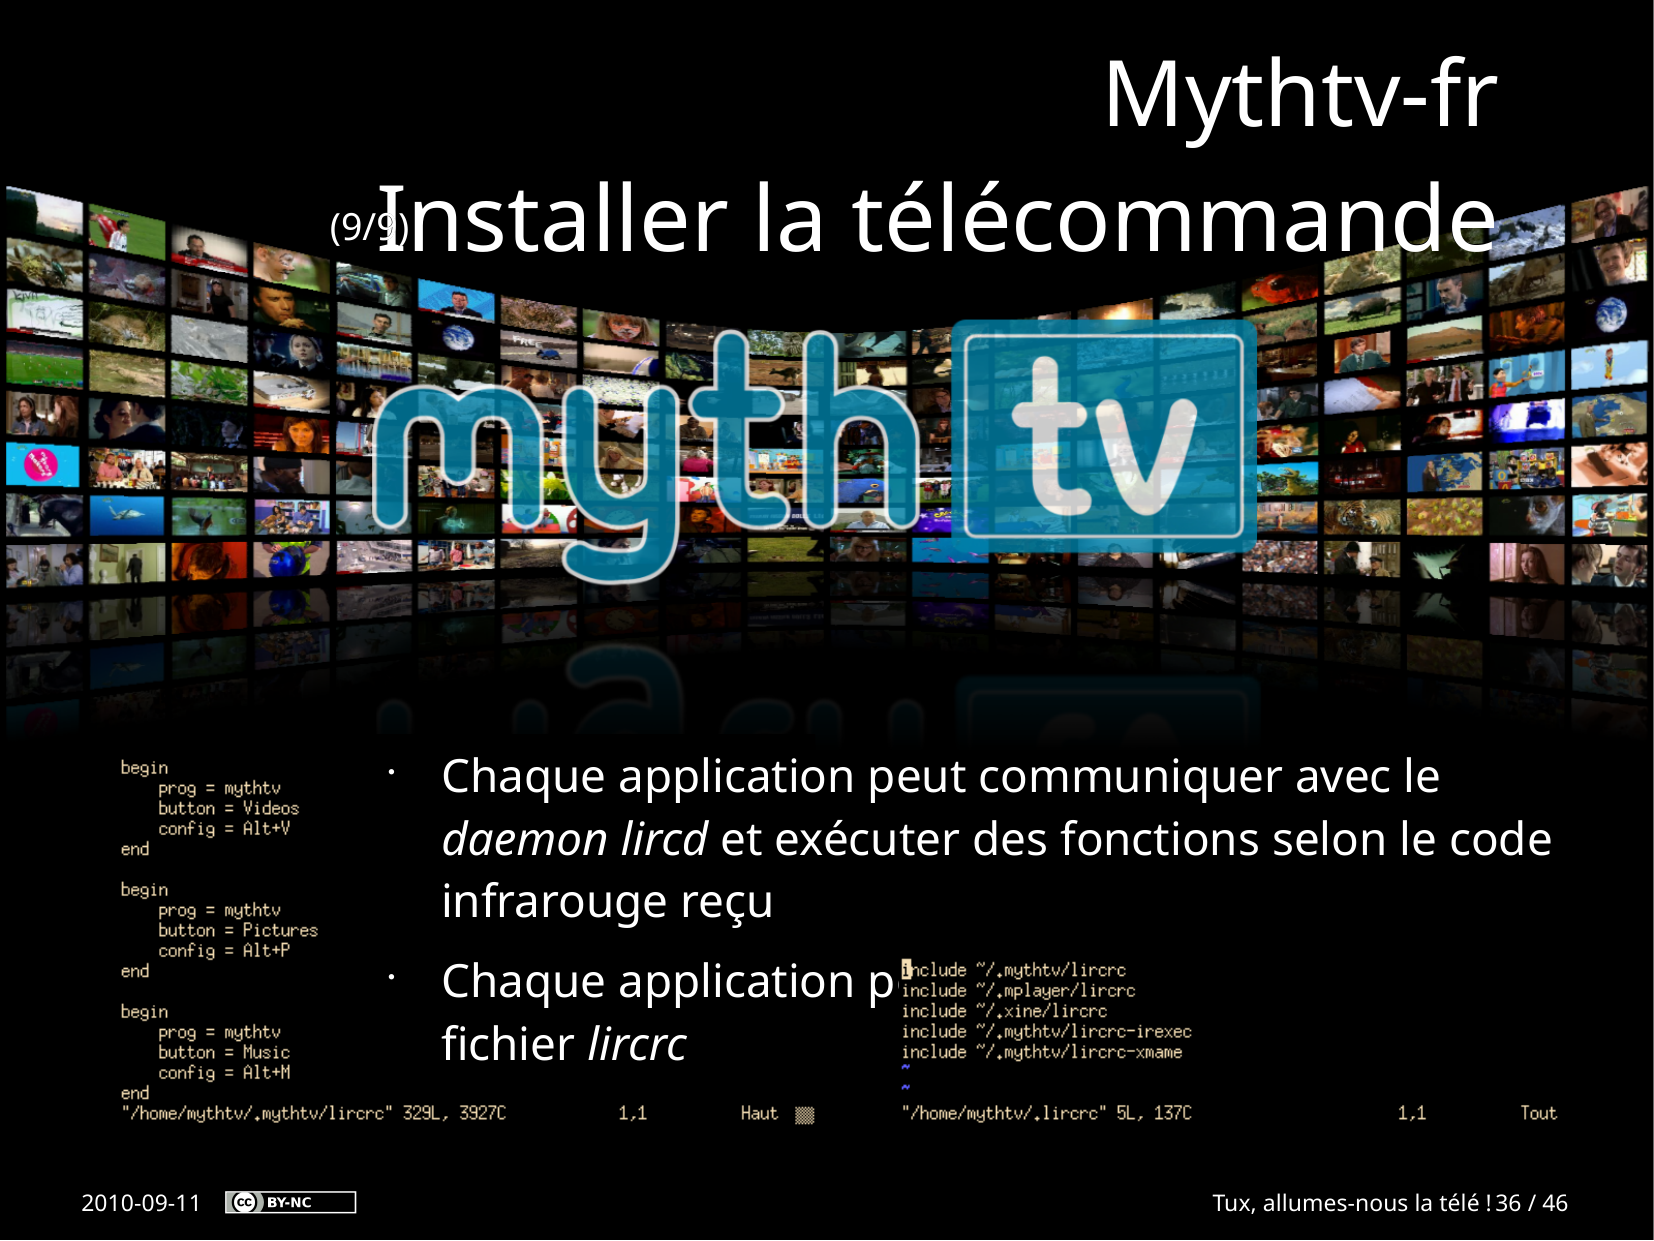

# Mythtv-fr Installer la télécommande
(9/9)
Chaque application peut communiquer avec le daemon lircd et exécuter des fonctions selon le code infrarouge reçu
Chaque application peut posséder son propre fichier lircrc
2010-09-11
Tux, allumes-nous la télé !
36